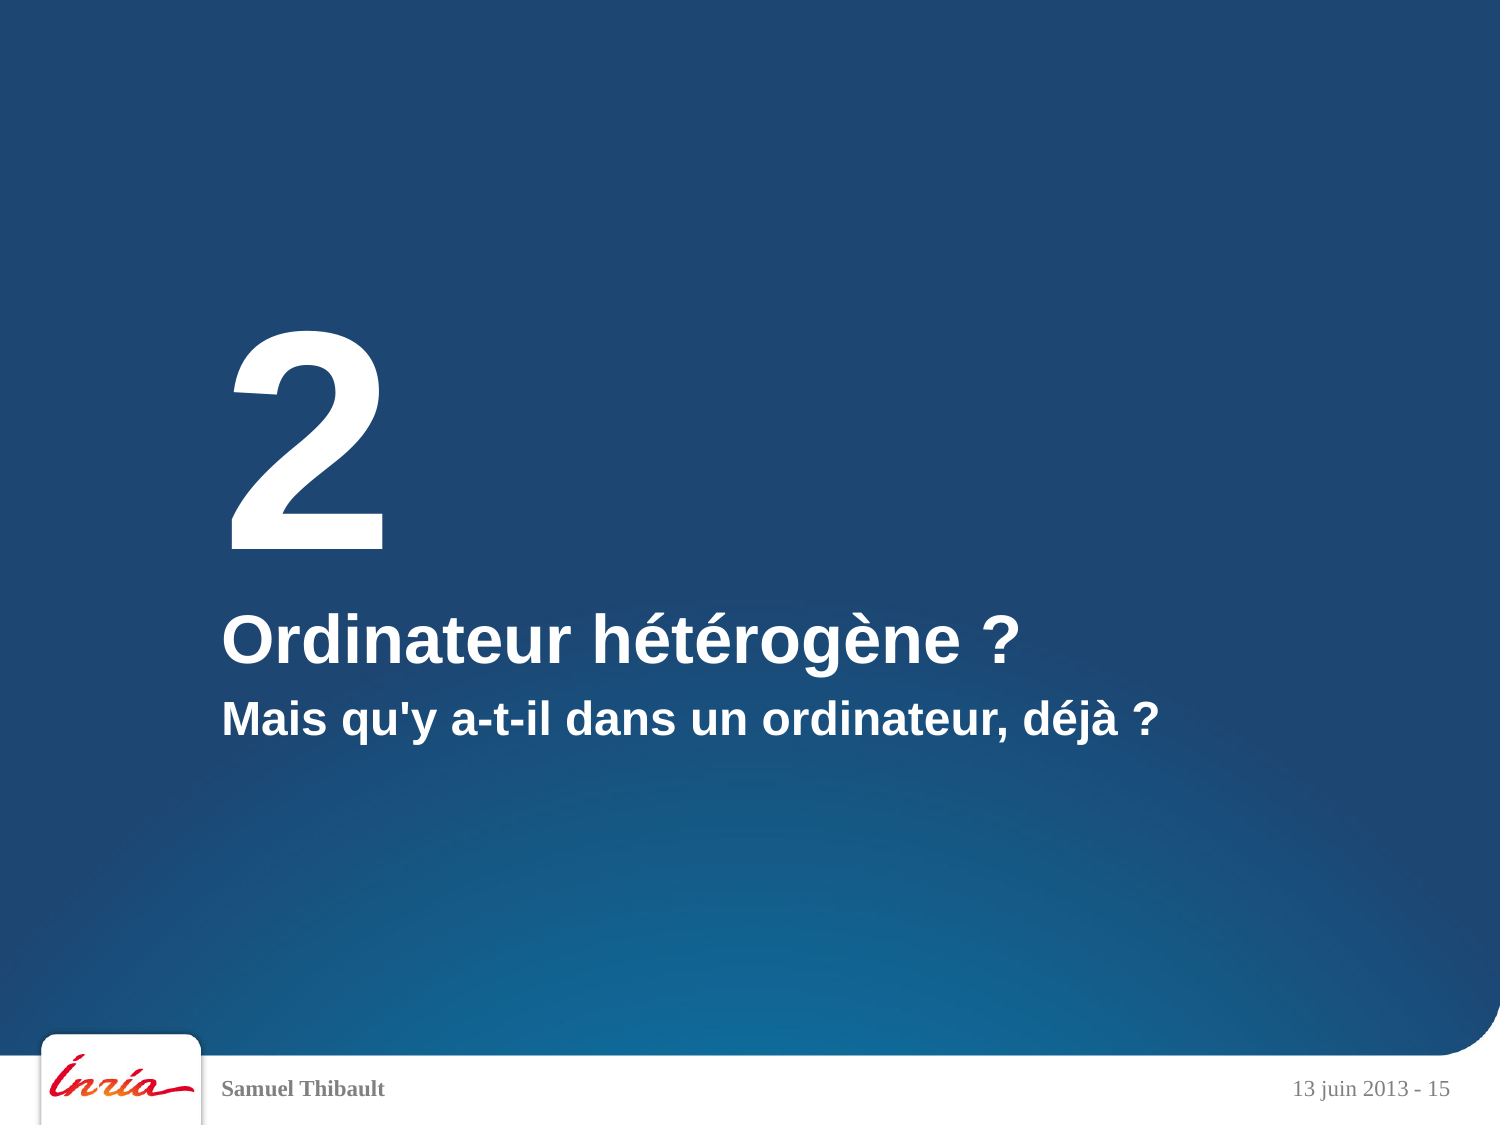

2
# Ordinateur hétérogène ?
Mais qu'y a-t-il dans un ordinateur, déjà ?
15
Samuel Thibault
13 juin 2013